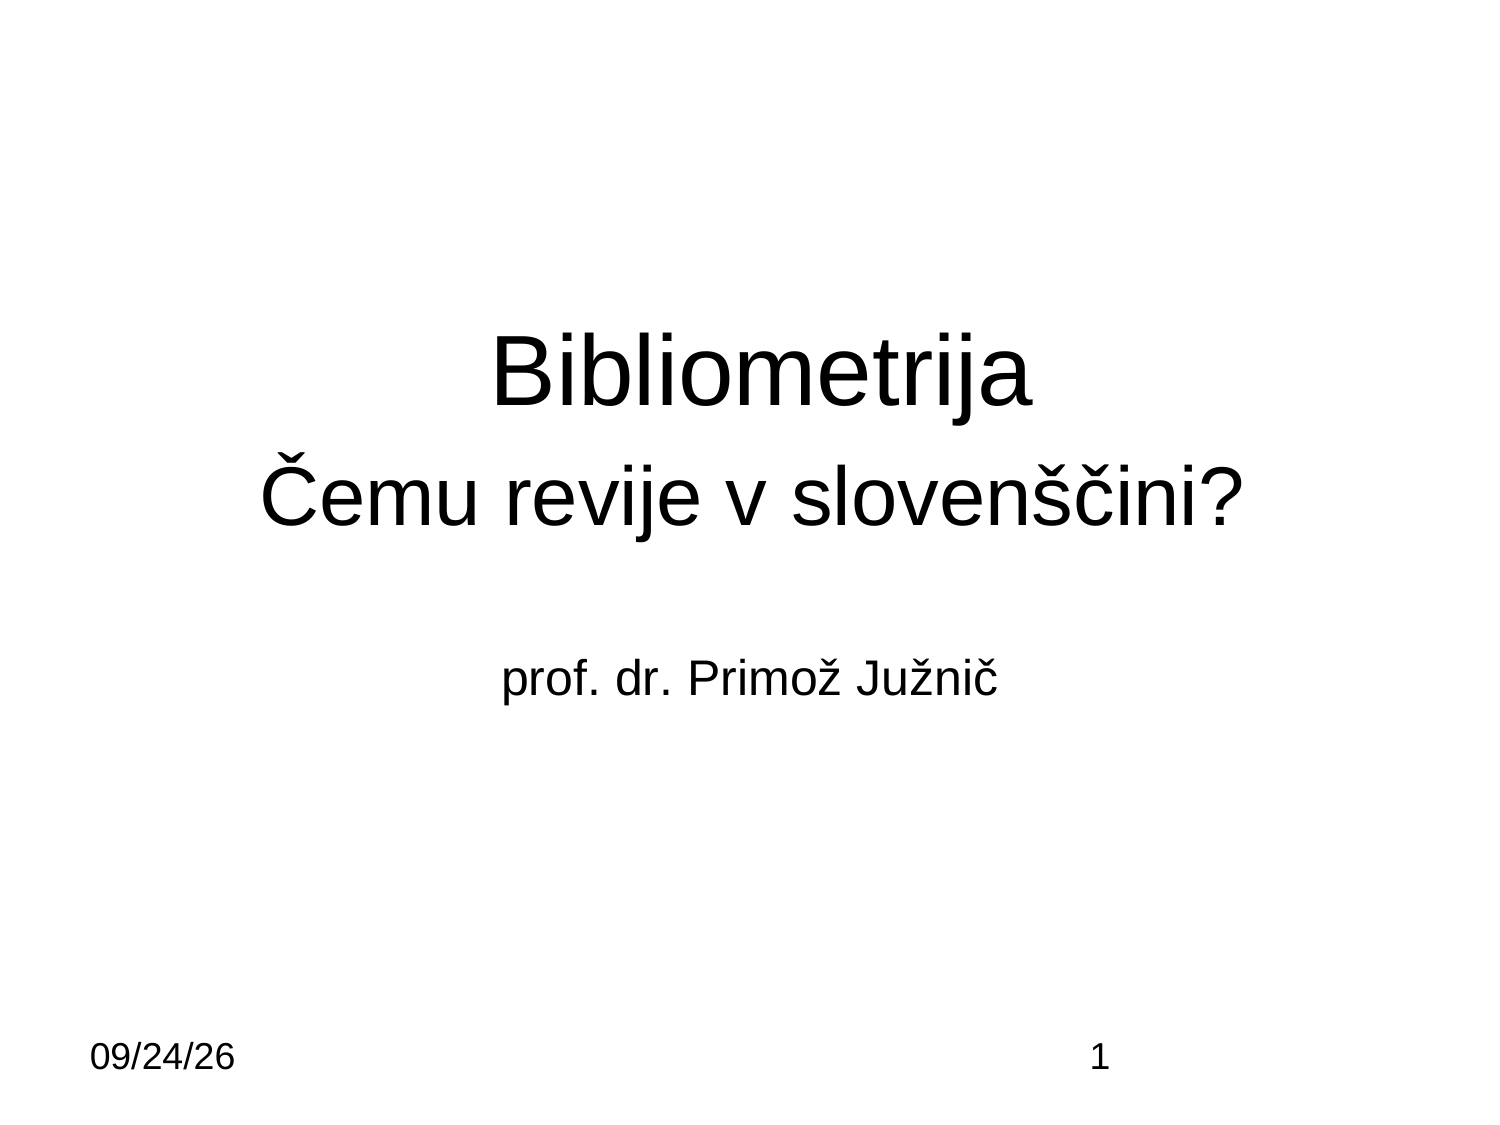

# Bibliometrija Čemu revije v slovenščini?
prof. dr. Primož Južnič
1